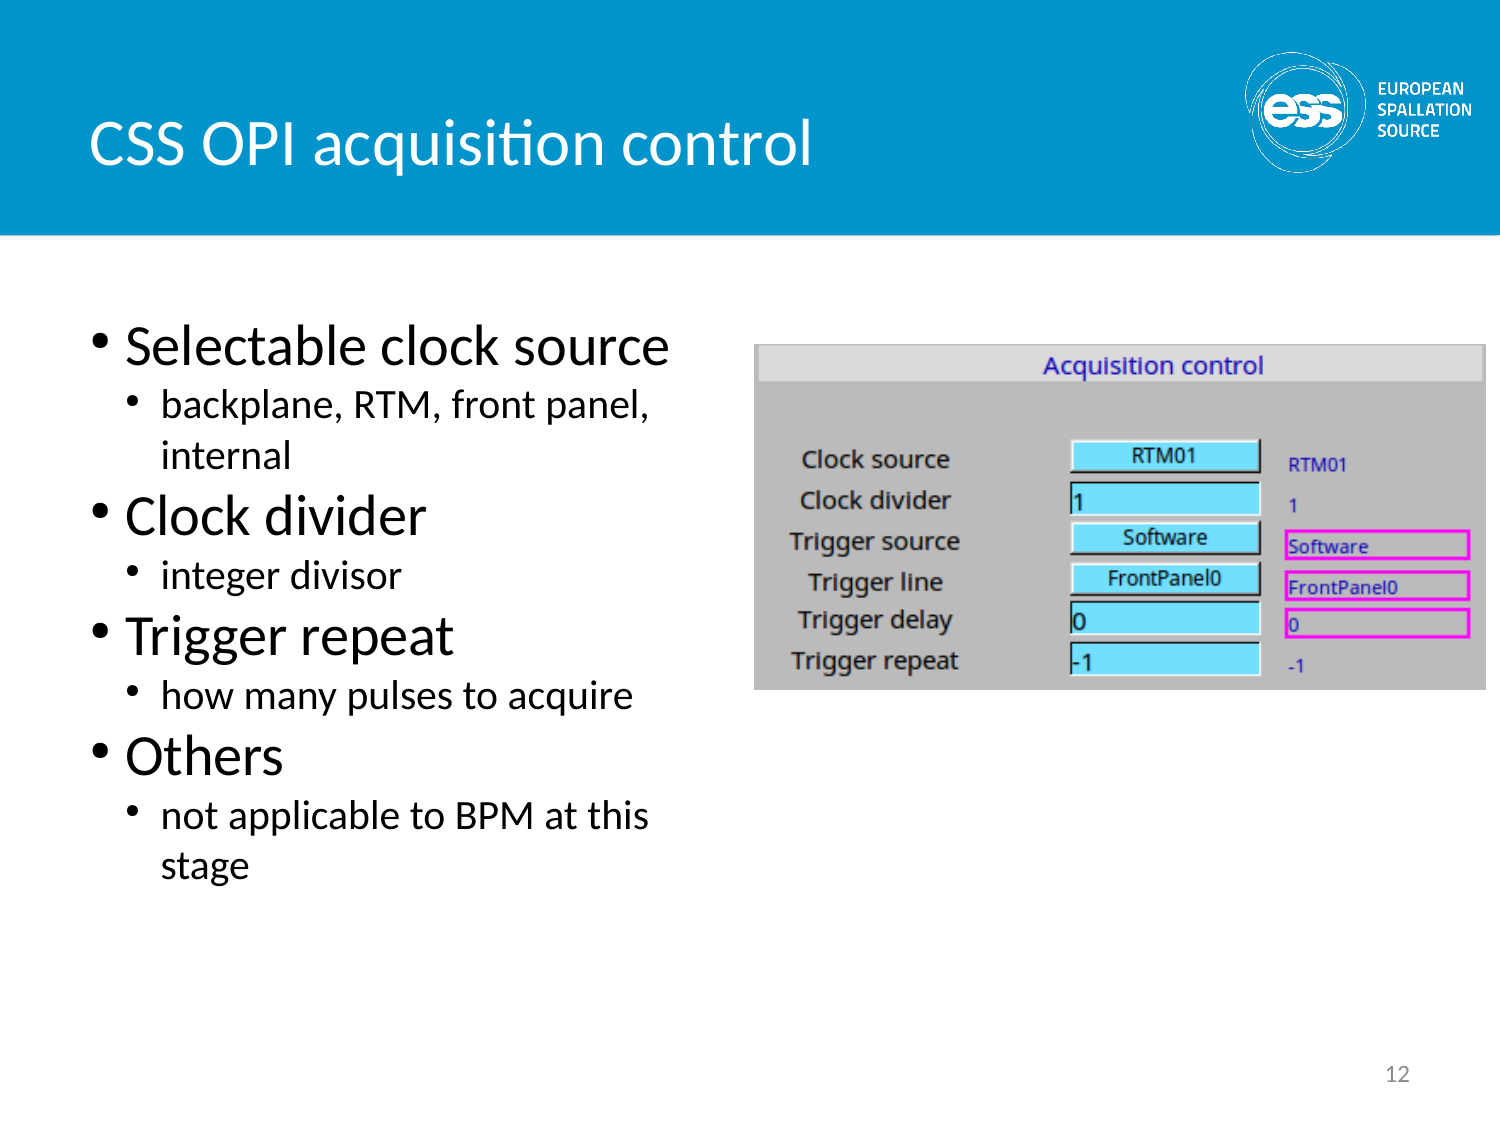

CSS OPI acquisition control
Selectable clock source
backplane, RTM, front panel, internal
Clock divider
integer divisor
Trigger repeat
how many pulses to acquire
Others
not applicable to BPM at this stage